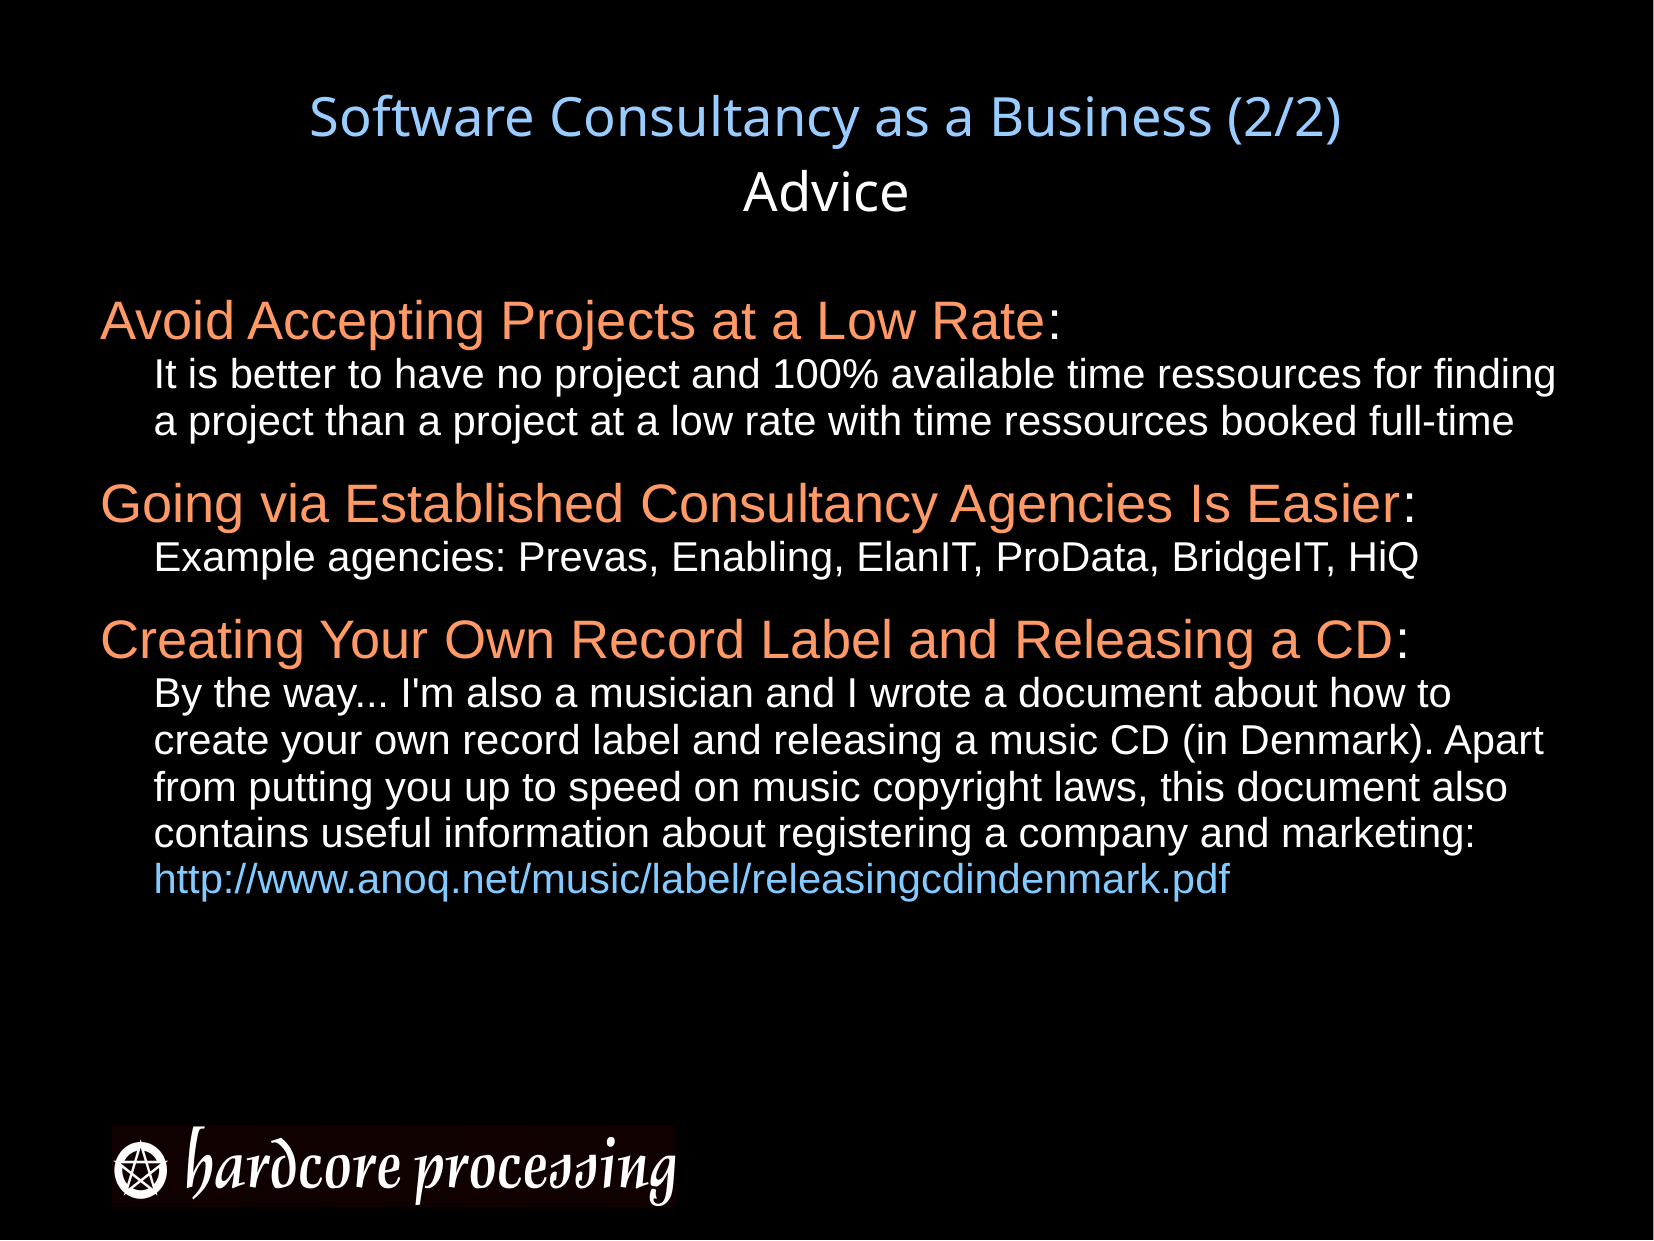

# Software Consultancy as a Business (2/2) Advice
Avoid Accepting Projects at a Low Rate:
It is better to have no project and 100% available time ressources for finding a project than a project at a low rate with time ressources booked full-time
Going via Established Consultancy Agencies Is Easier:
Example agencies: Prevas, Enabling, ElanIT, ProData, BridgeIT, HiQ
Creating Your Own Record Label and Releasing a CD:
By the way... I'm also a musician and I wrote a document about how to create your own record label and releasing a music CD (in Denmark). Apart from putting you up to speed on music copyright laws, this document also contains useful information about registering a company and marketing:
http://www.anoq.net/music/label/releasingcdindenmark.pdf